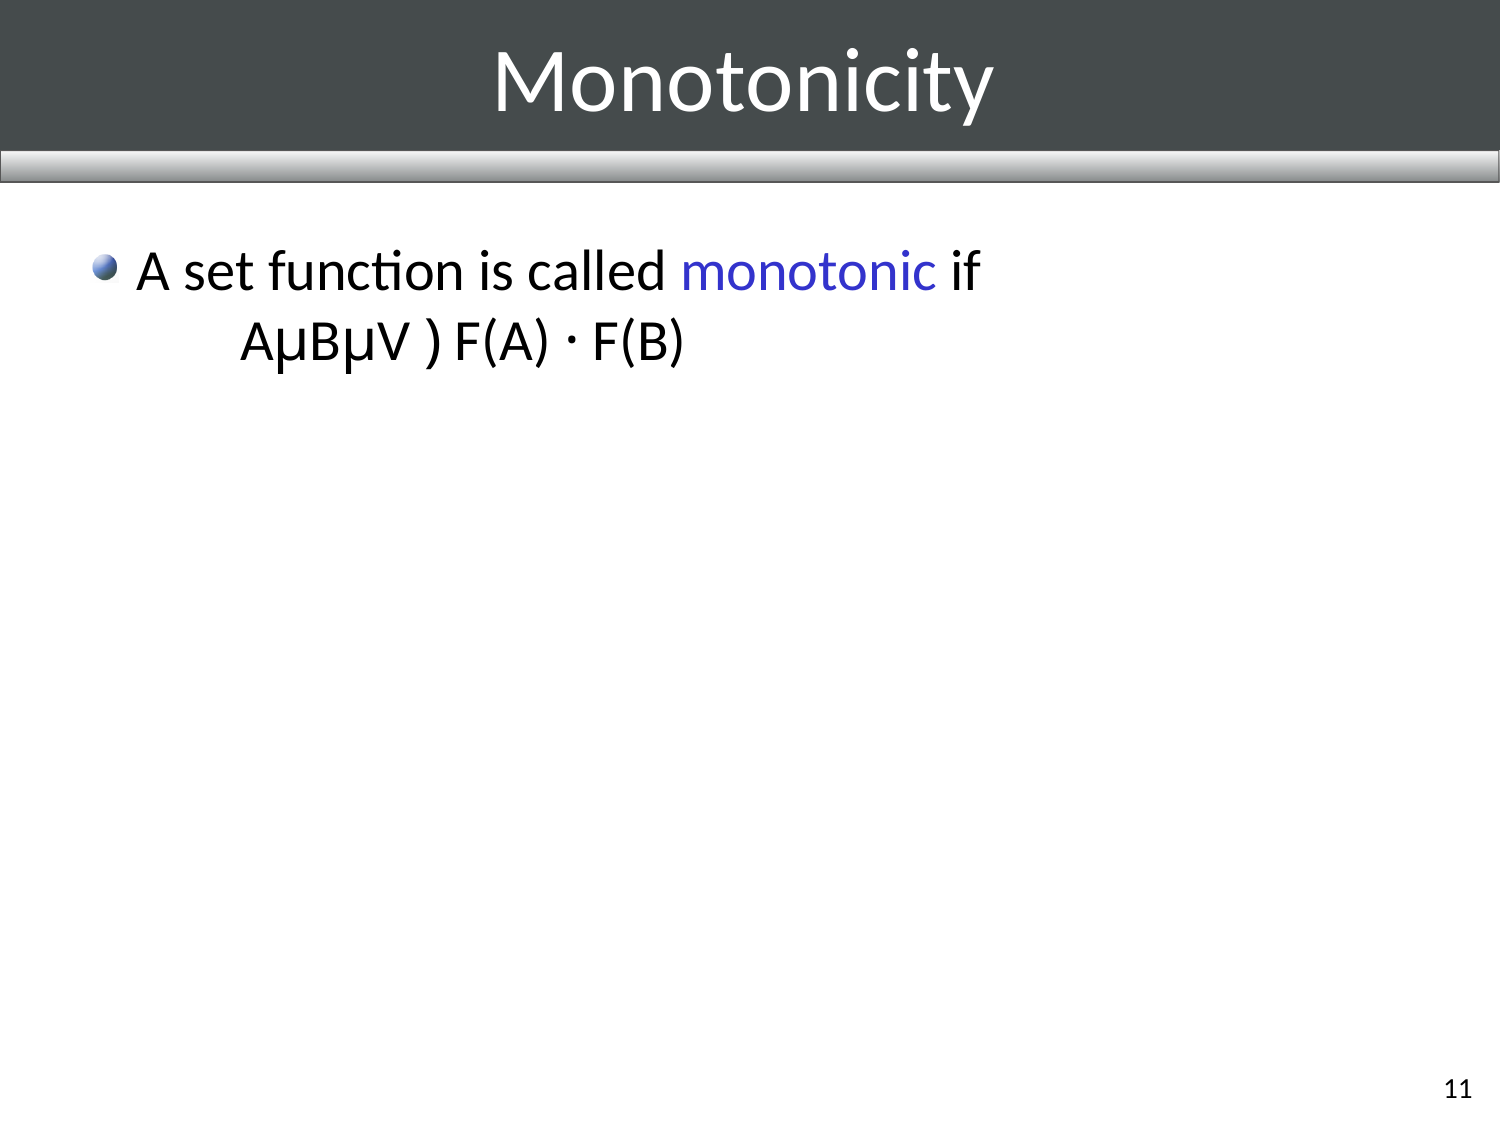

# Monotonicity
A set function is called monotonic if
	AµBµV ) F(A) · F(B)